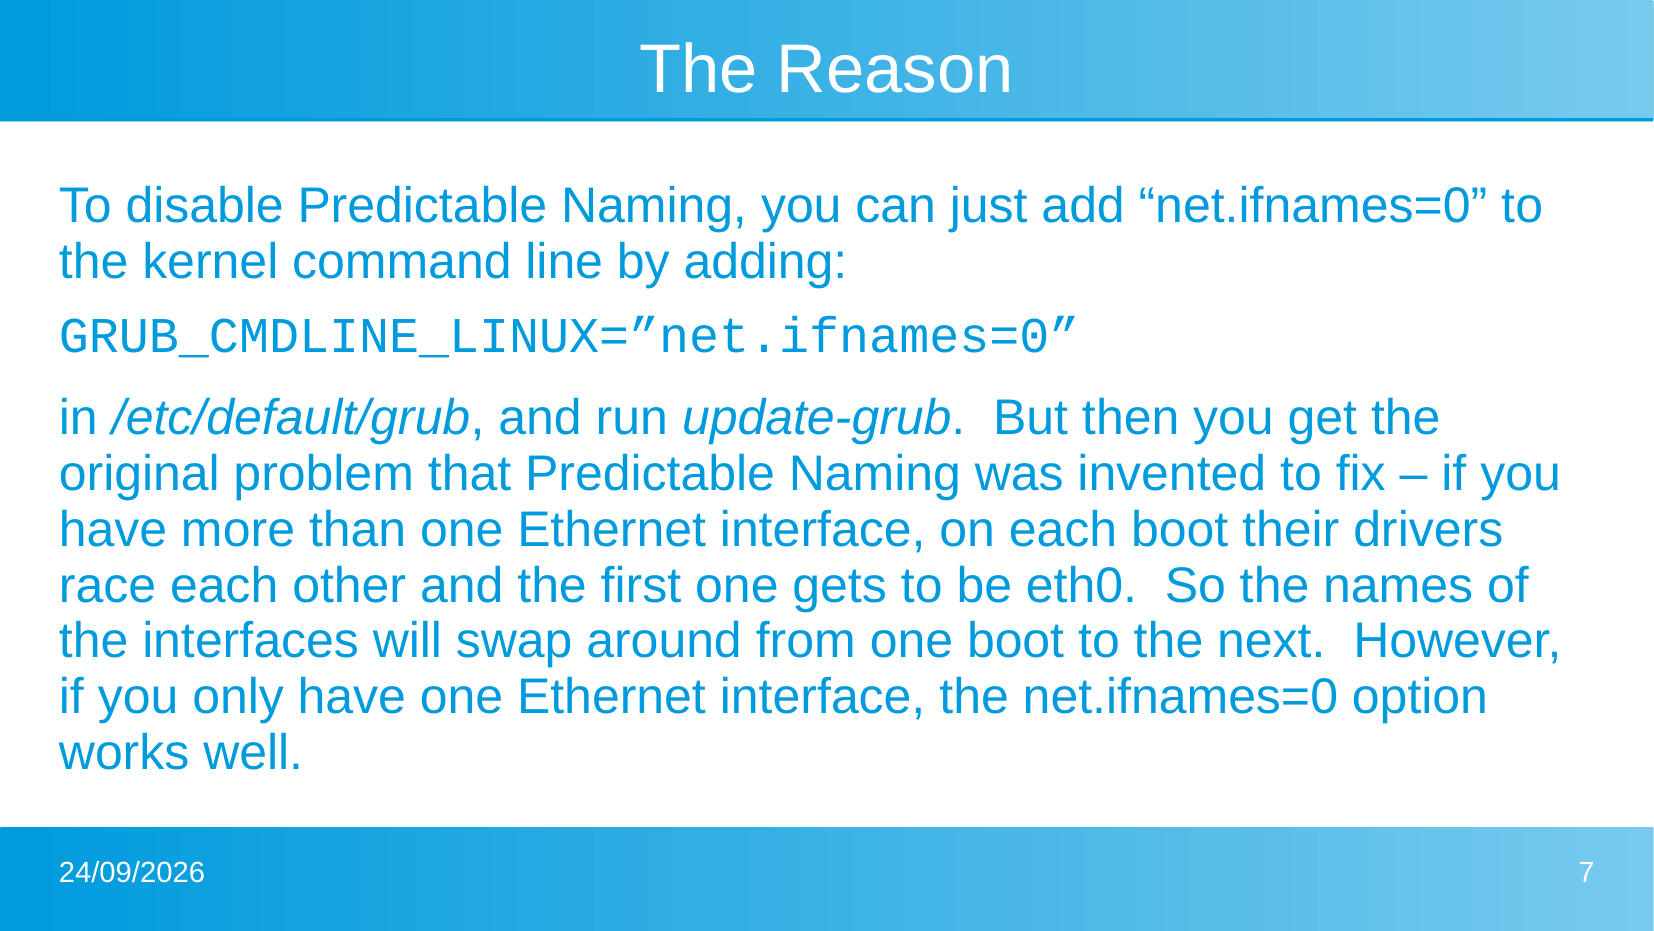

# The Reason
To disable Predictable Naming, you can just add “net.ifnames=0” to the kernel command line by adding:
GRUB_CMDLINE_LINUX=”net.ifnames=0”
in /etc/default/grub, and run update-grub. But then you get the original problem that Predictable Naming was invented to fix – if you have more than one Ethernet interface, on each boot their drivers race each other and the first one gets to be eth0. So the names of the interfaces will swap around from one boot to the next. However, if you only have one Ethernet interface, the net.ifnames=0 option works well.
7